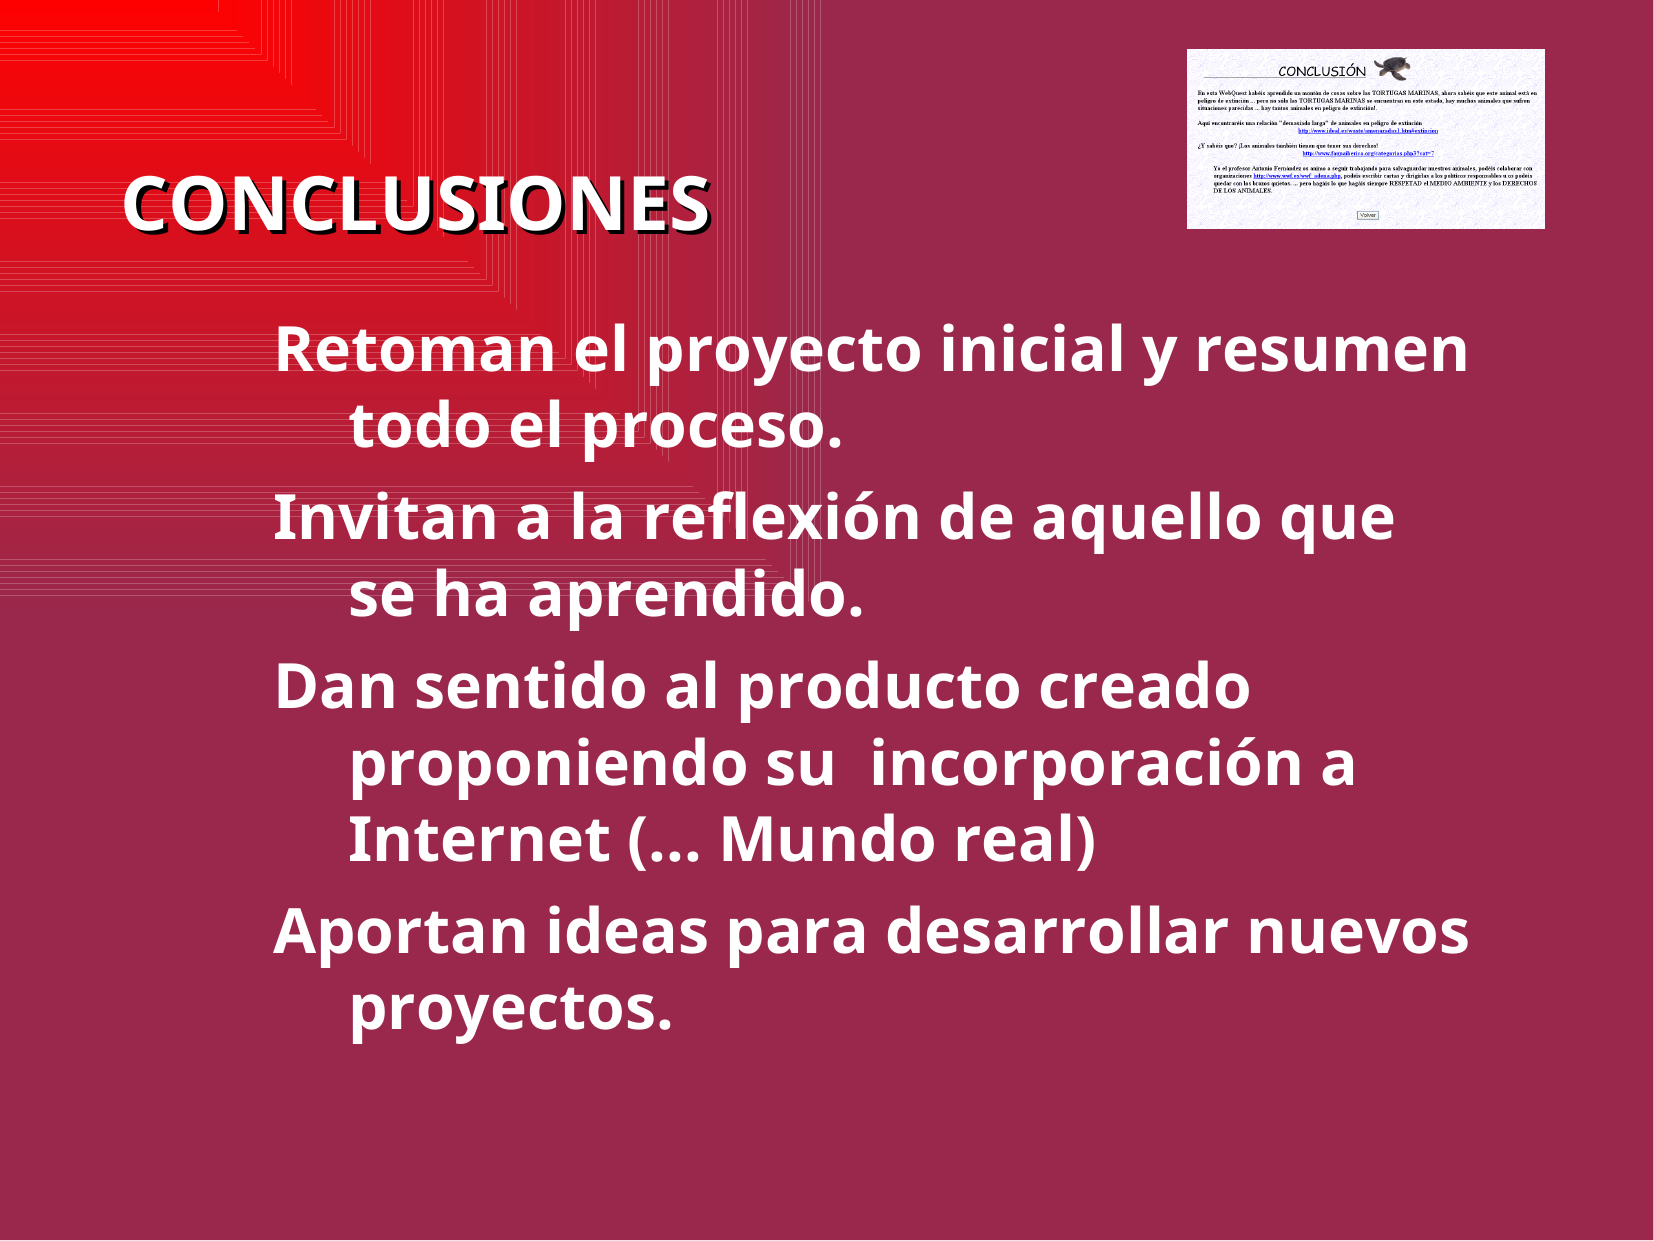

CONCLUSIONES
Retoman el proyecto inicial y resumen todo el proceso.
Invitan a la reflexión de aquello que se ha aprendido.
Dan sentido al producto creado proponiendo su incorporación a Internet (... Mundo real)
Aportan ideas para desarrollar nuevos proyectos.